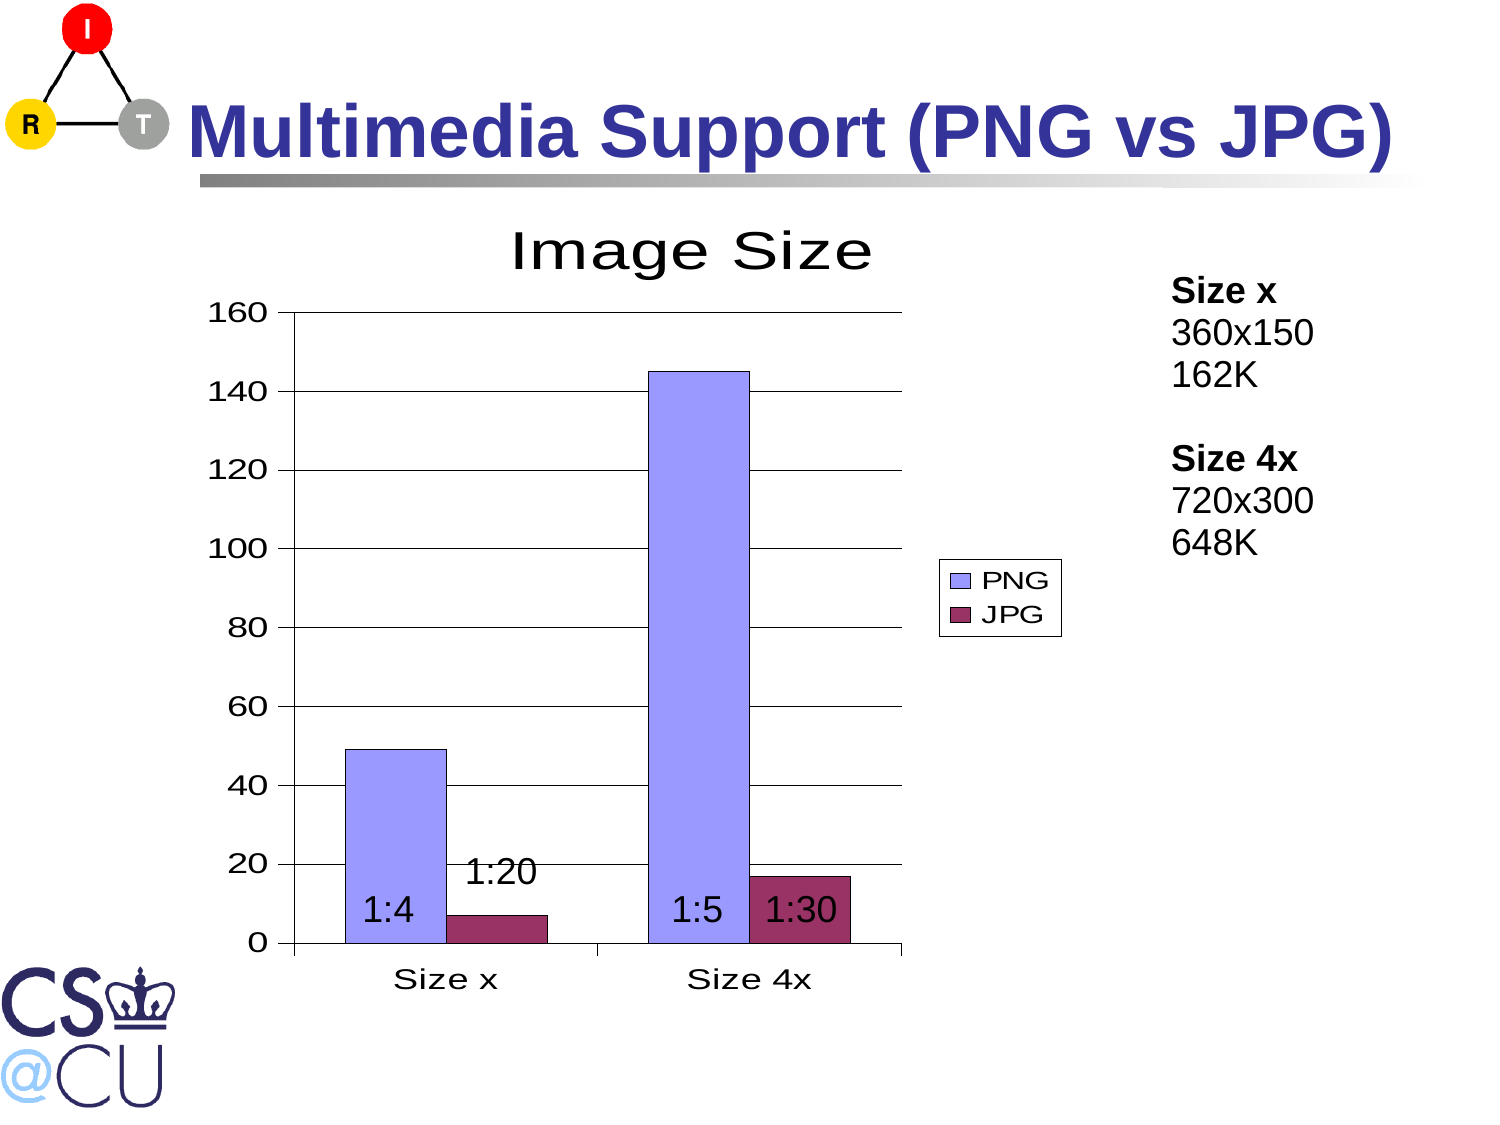

# Multimedia Support (PNG vs JPG)
### Chart: Image Size
| Category | PNG | JPG |
|---|---|---|
| Size x | 49.0 | 7.0 |
| Size 4x | 145.0 | 17.0 |Size x
360x150
162K
Size 4x
720x300
648K
1:20
1:4
1:5
1:30